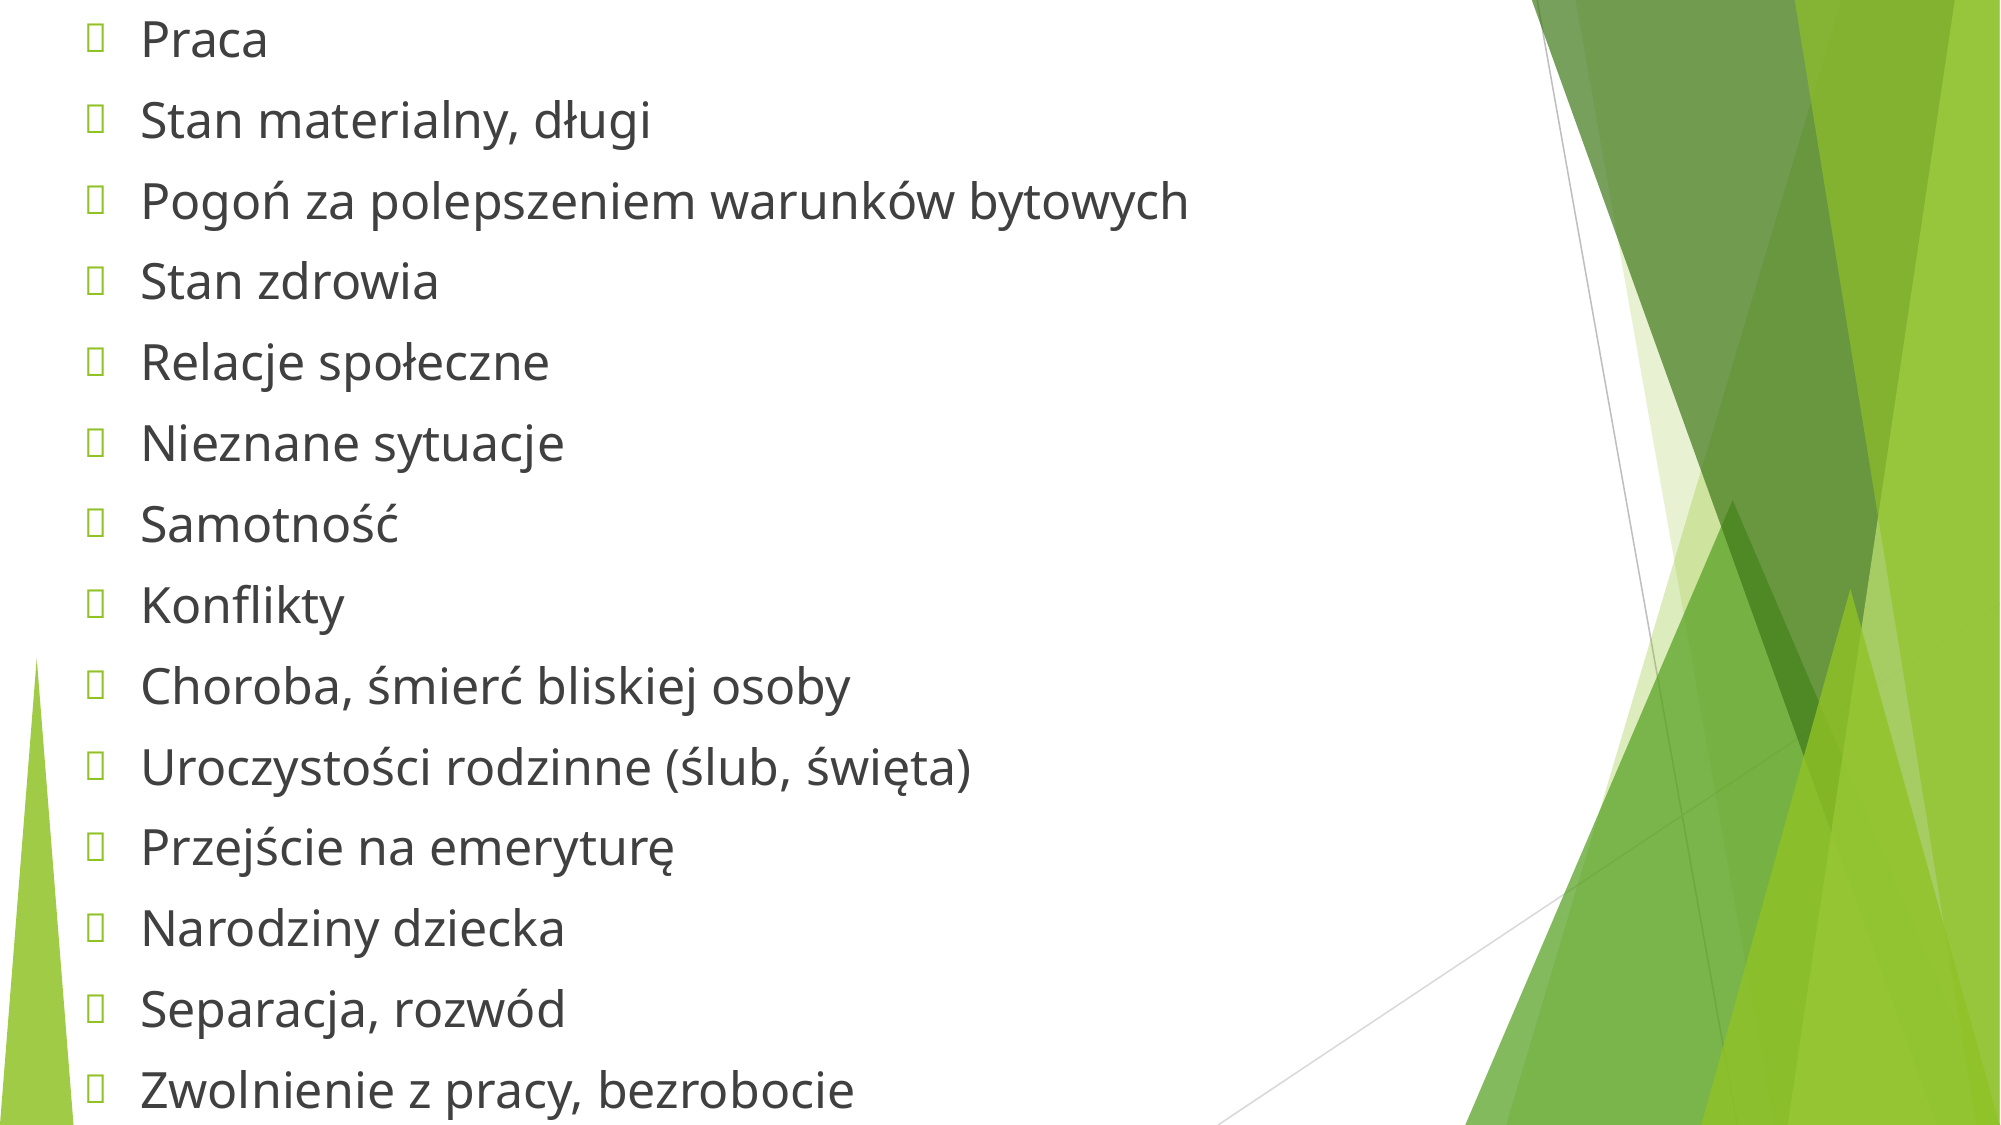

# Praca
Stan materialny, długi
Pogoń za polepszeniem warunków bytowych
Stan zdrowia
Relacje społeczne
Nieznane sytuacje
Samotność
Konflikty
Choroba, śmierć bliskiej osoby
Uroczystości rodzinne (ślub, święta)
Przejście na emeryturę
Narodziny dziecka
Separacja, rozwód
Zwolnienie z pracy, bezrobocie
Ciąża
Trudności seksualne
Kradzież, włamanie
Publiczne przemówienia
Przeprowadzka
Wykroczenia prawne
Wypadek
Życie w szybkim tempie